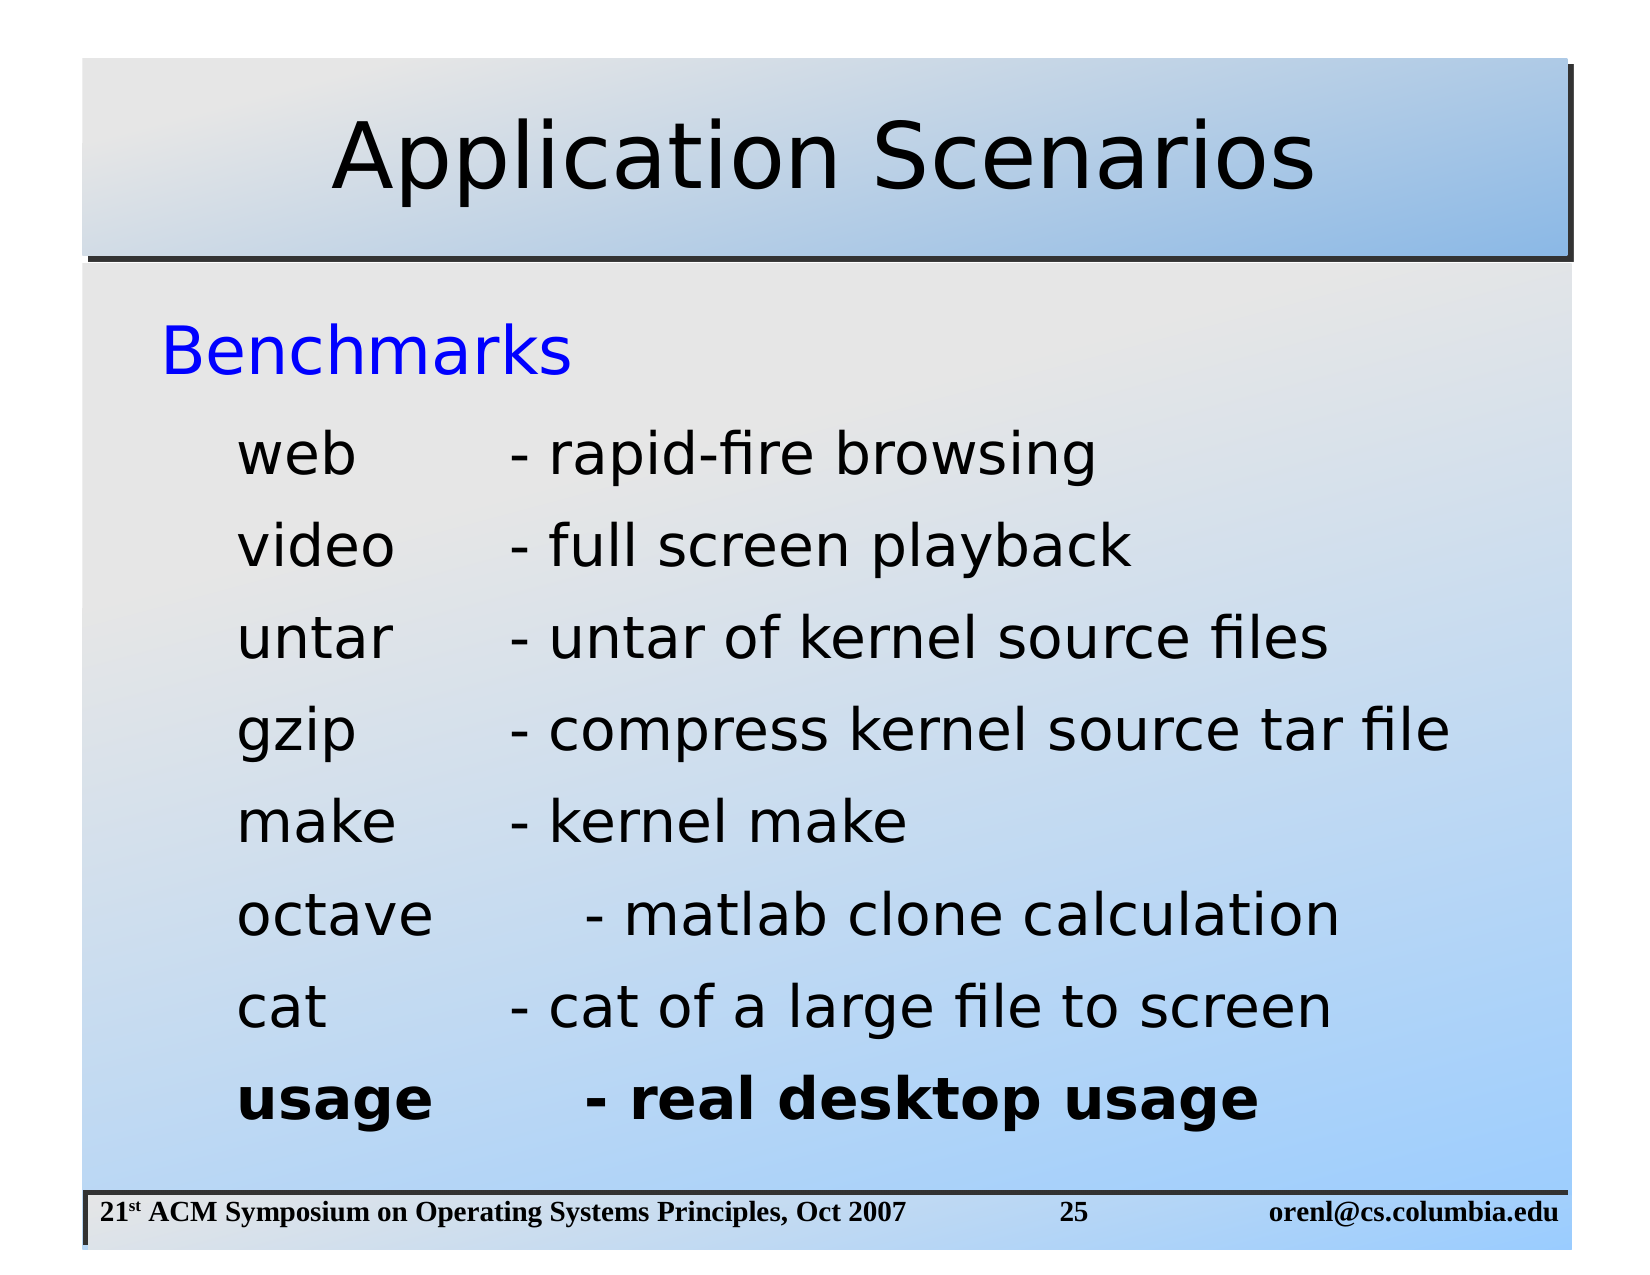

# Application Scenarios
Benchmarks
web			- rapid-fire browsing
video		- full screen playback
untar		- untar of kernel source files
gzip			- compress kernel source tar file
make		- kernel make
octave		- matlab clone calculation
cat			- cat of a large file to screen
usage		- real desktop usage